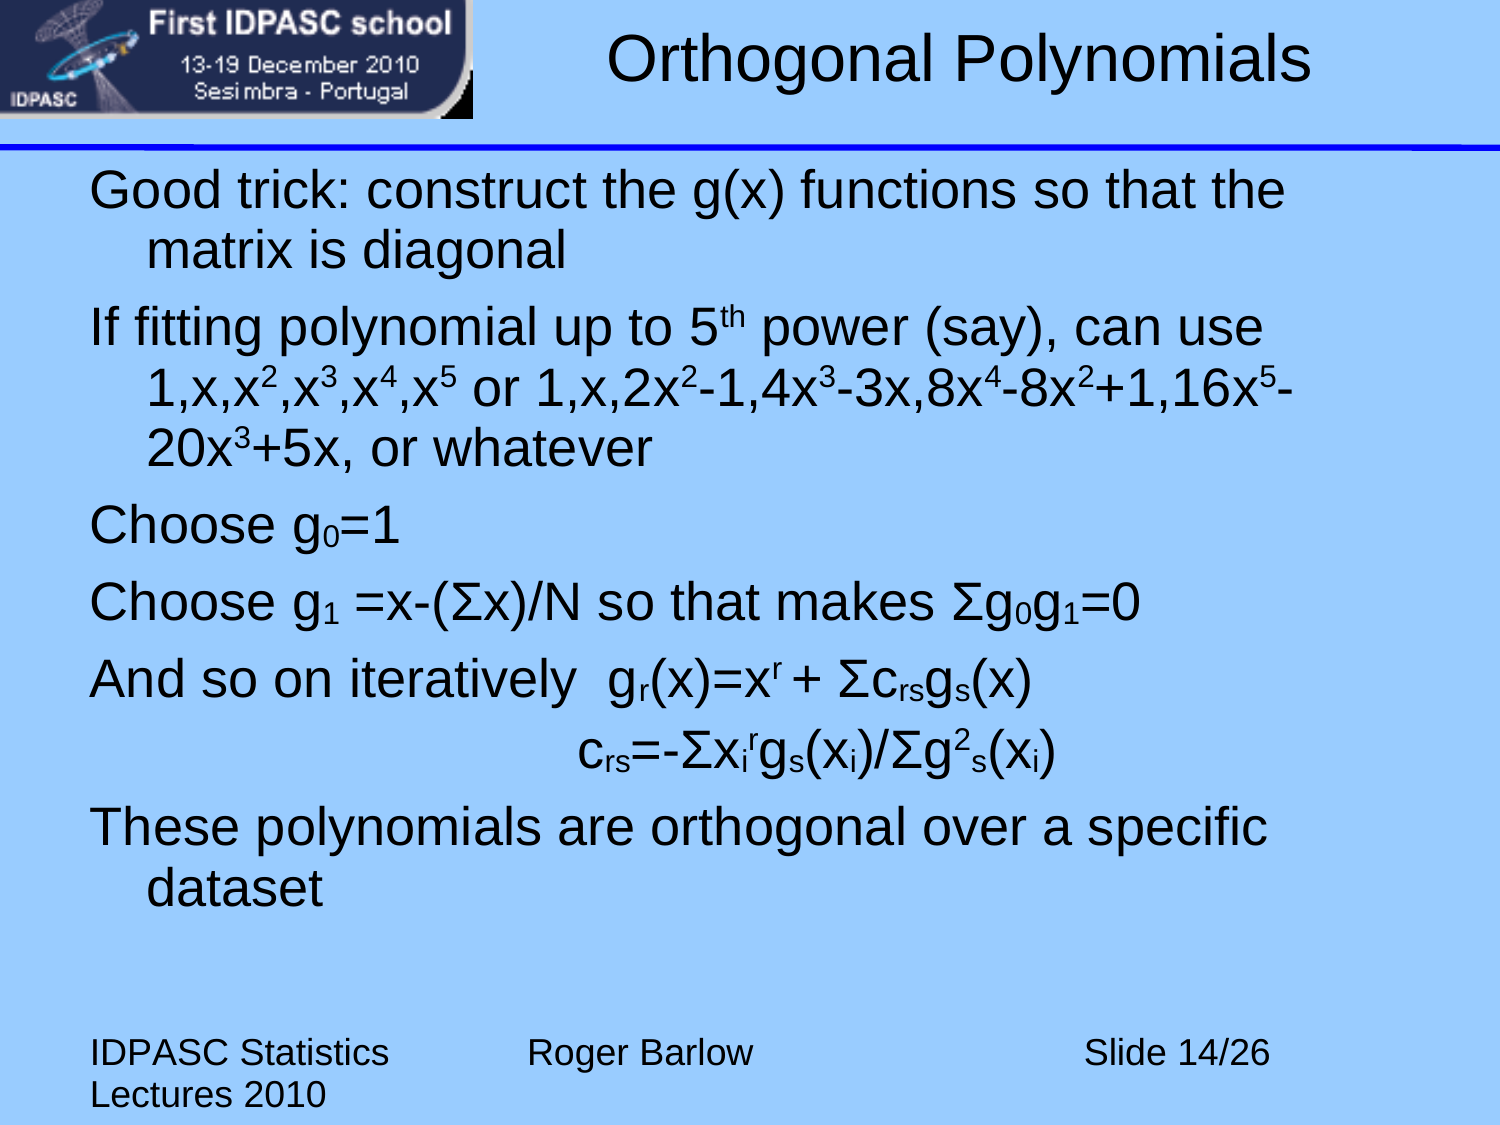

# Orthogonal Polynomials
Good trick: construct the g(x) functions so that the matrix is diagonal
If fitting polynomial up to 5th power (say), can use 1,x,x2,x3,x4,x5 or 1,x,2x2-1,4x3-3x,8x4-8x2+1,16x5-20x3+5x, or whatever
Choose g0=1
Choose g1 =x-(Σx)/N so that makes Σg0g1=0
And so on iteratively gr(x)=xr + Σcrsgs(x)
crs=-Σxirgs(xi)/Σg2s(xi)
These polynomials are orthogonal over a specific dataset
14